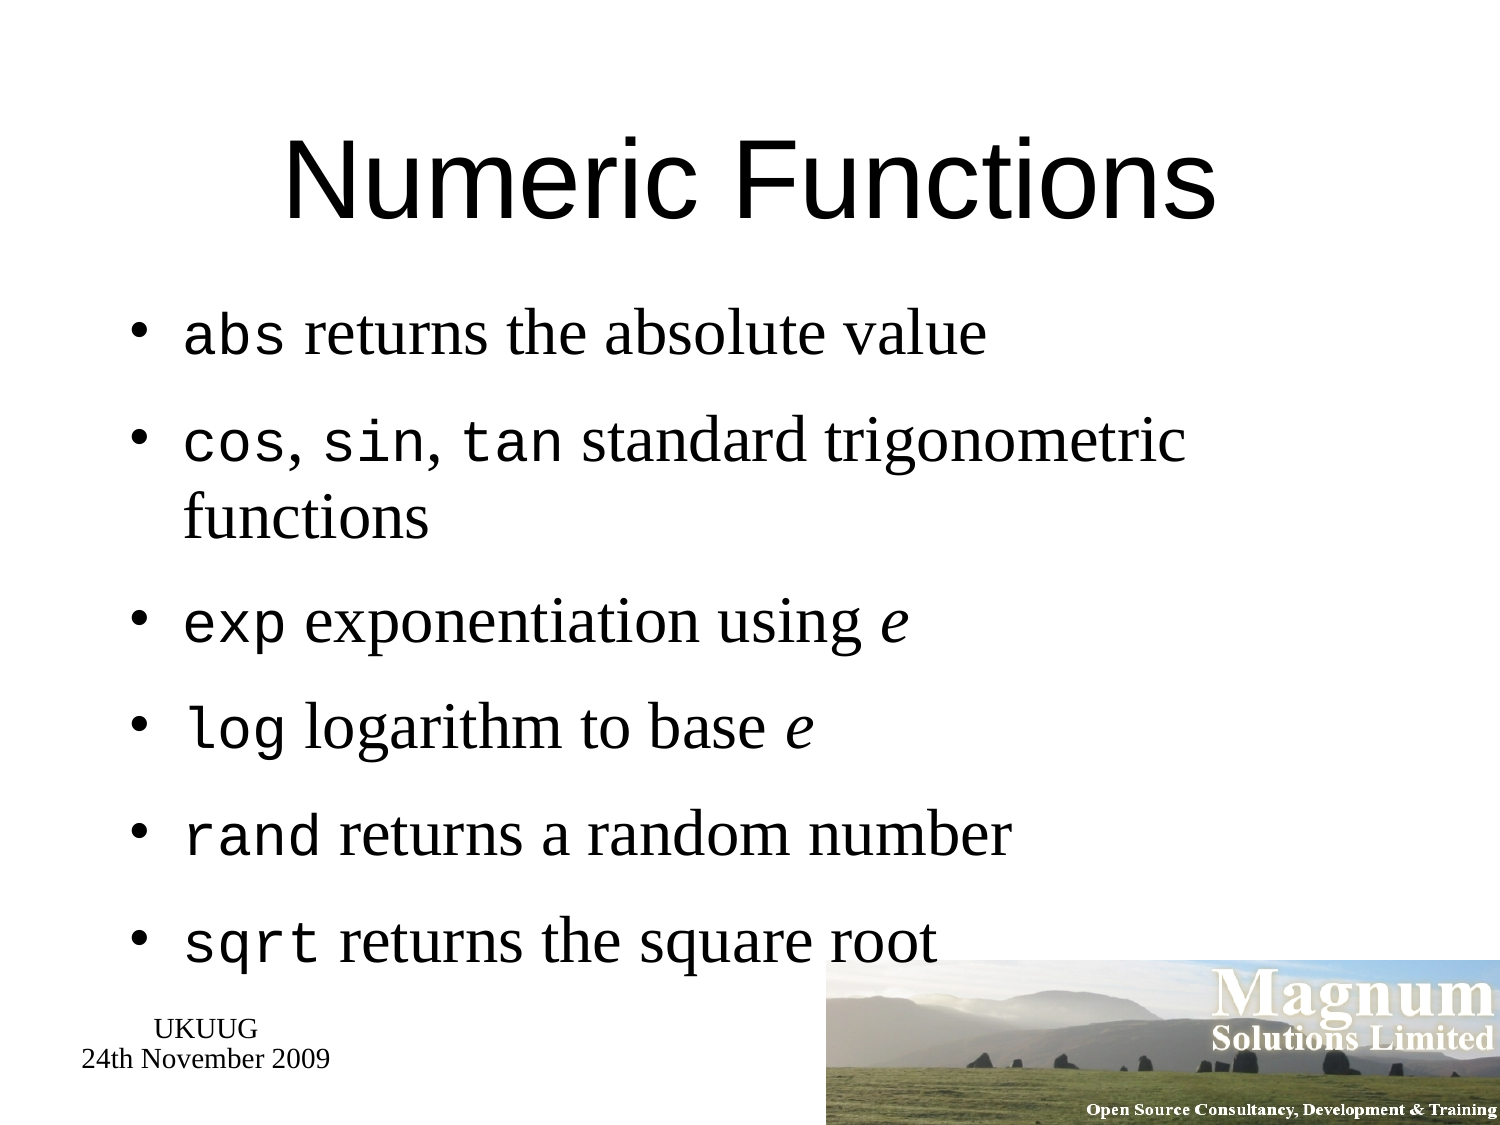

# Numeric Functions
abs returns the absolute value
cos, sin, tan standard trigonometric functions
exp exponentiation using e
log logarithm to base e
rand returns a random number
sqrt returns the square root
65